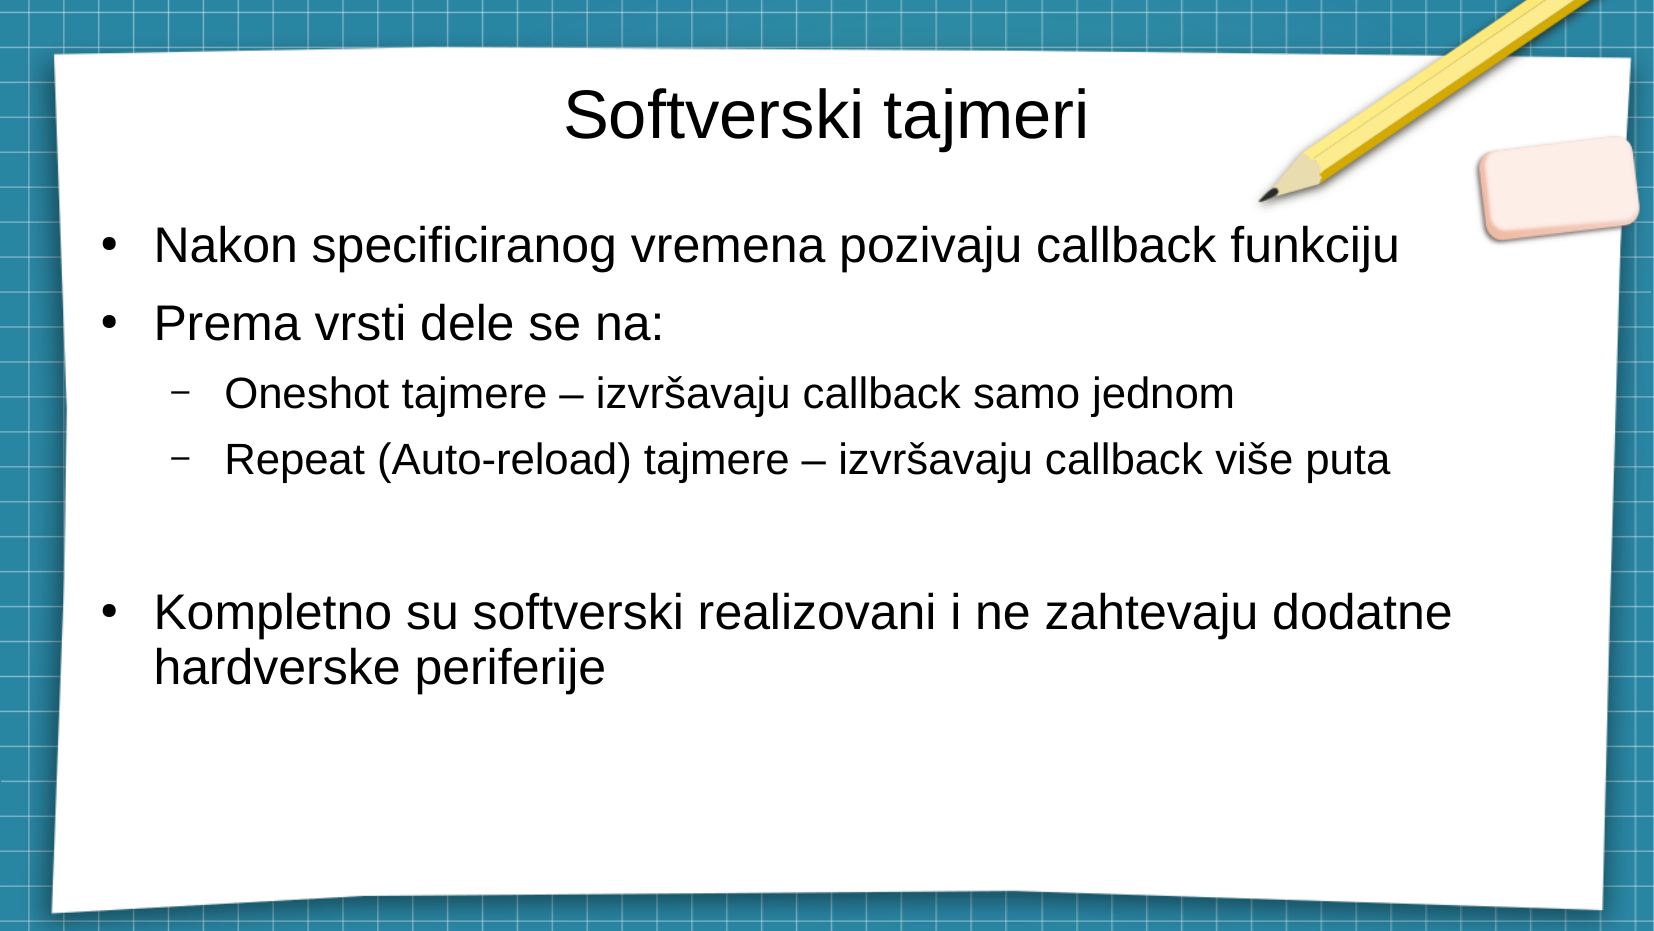

# Softverski tajmeri
Nakon specificiranog vremena pozivaju callback funkciju
Prema vrsti dele se na:
Oneshot tajmere – izvršavaju callback samo jednom
Repeat (Auto-reload) tajmere – izvršavaju callback više puta
Kompletno su softverski realizovani i ne zahtevaju dodatne hardverske periferije